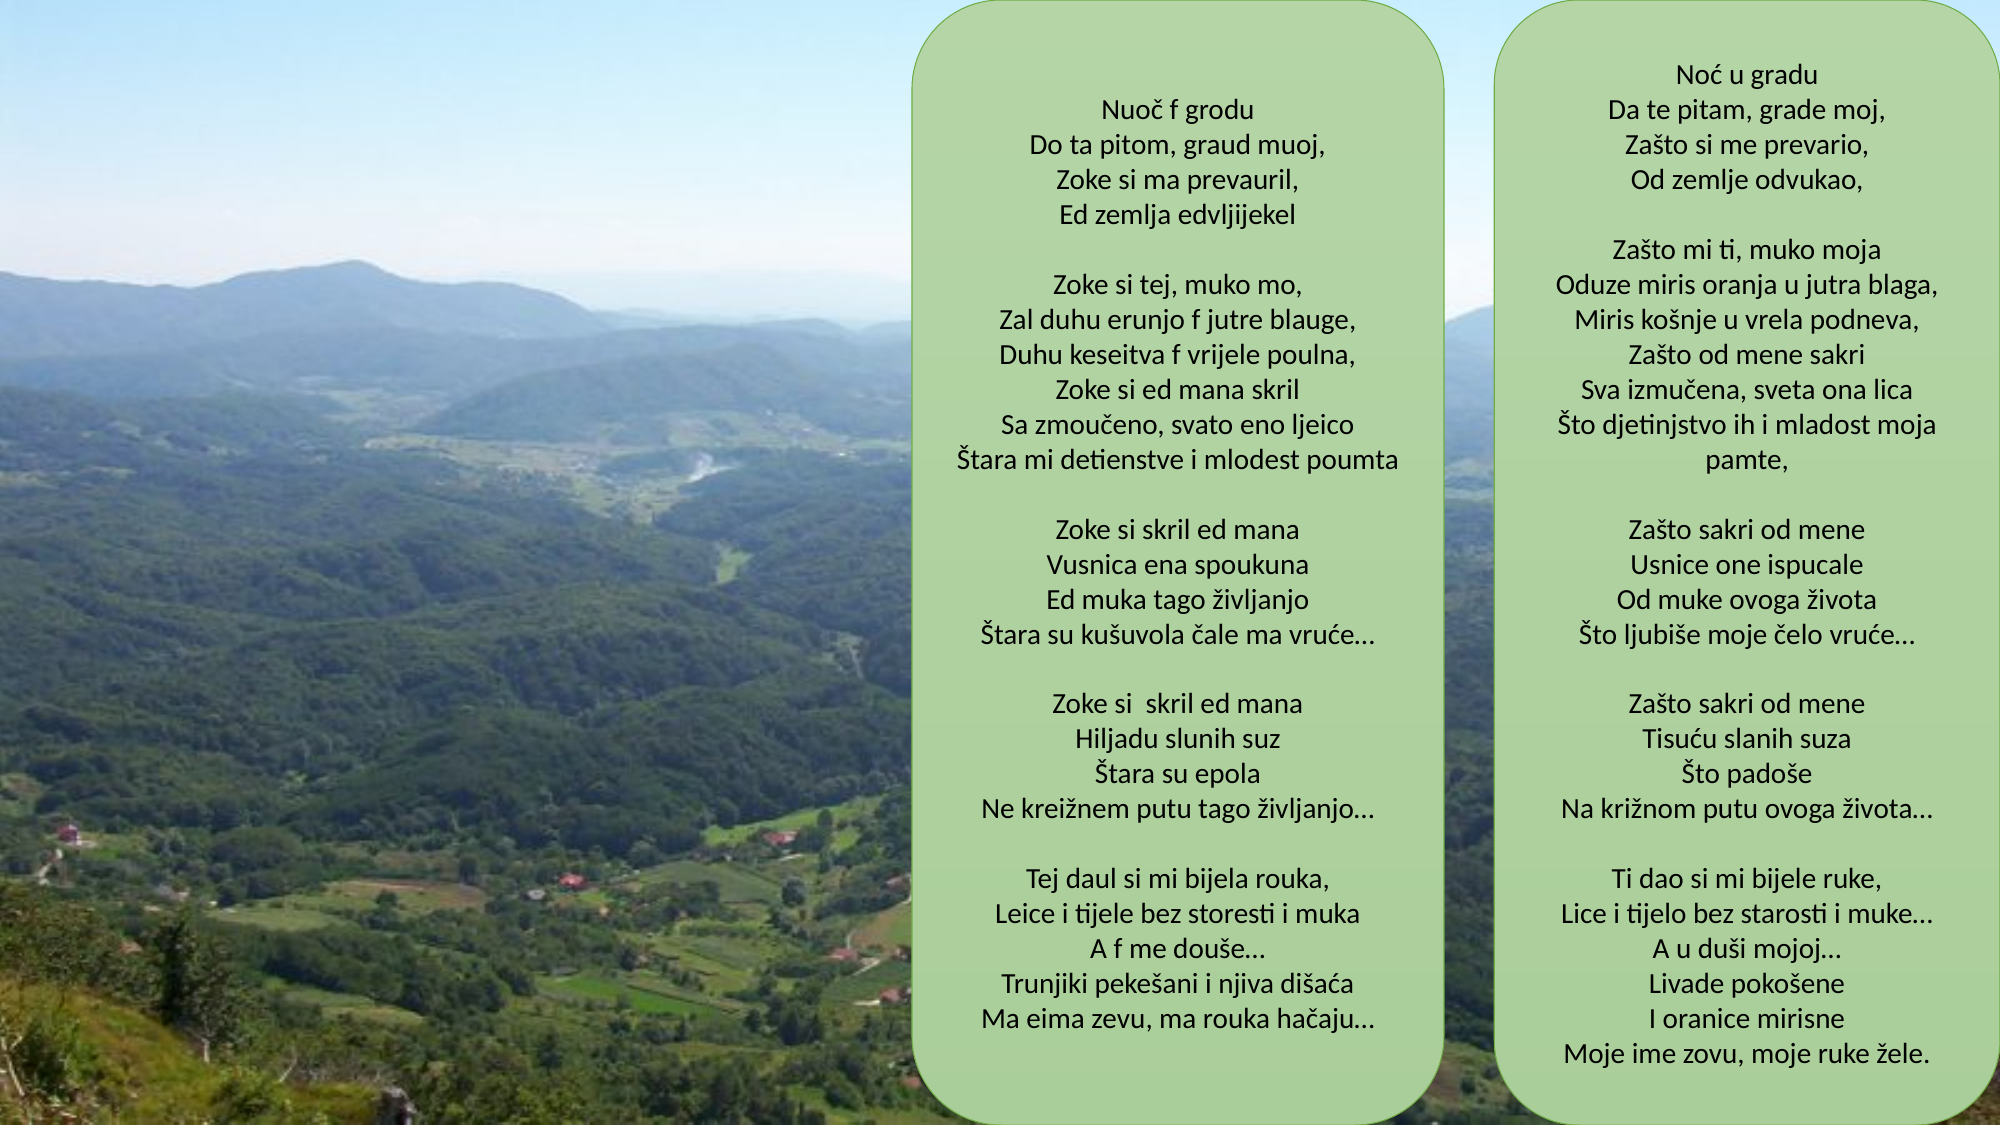

Nuoč f grodu
Do ta pitom, graud muoj,
Zoke si ma prevauril,
Ed zemlja edvljijekel
Zoke si tej, muko mo,
Zal duhu erunjo f jutre blauge,
Duhu keseitva f vrijele poulna,
Zoke si ed mana skril
Sa zmoučeno, svato eno ljeico
Štara mi detienstve i mlodest poumta
Zoke si skril ed mana
Vusnica ena spoukuna
Ed muka tago življanjo
Štara su kušuvola čale ma vruće…
Zoke si skril ed mana
Hiljadu slunih suz
Štara su epola
Ne kreižnem putu tago življanjo…
Tej daul si mi bijela rouka,
Leice i tijele bez storesti i muka
A f me douše…
Trunjiki pekešani i njiva dišaća
Ma eima zevu, ma rouka hačaju…
Noć u gradu
Da te pitam, grade moj,
Zašto si me prevario,
Od zemlje odvukao,
Zašto mi ti, muko moja
Oduze miris oranja u jutra blaga,
Miris košnje u vrela podneva,
Zašto od mene sakri
Sva izmučena, sveta ona lica
Što djetinjstvo ih i mladost moja pamte,
Zašto sakri od mene
Usnice one ispucale
Od muke ovoga života
Što ljubiše moje čelo vruće…
Zašto sakri od mene
Tisuću slanih suza
Što padoše
Na križnom putu ovoga života…
Ti dao si mi bijele ruke,
Lice i tijelo bez starosti i muke…
A u duši mojoj…
Livade pokošene
I oranice mirisne
Moje ime zovu, moje ruke žele.